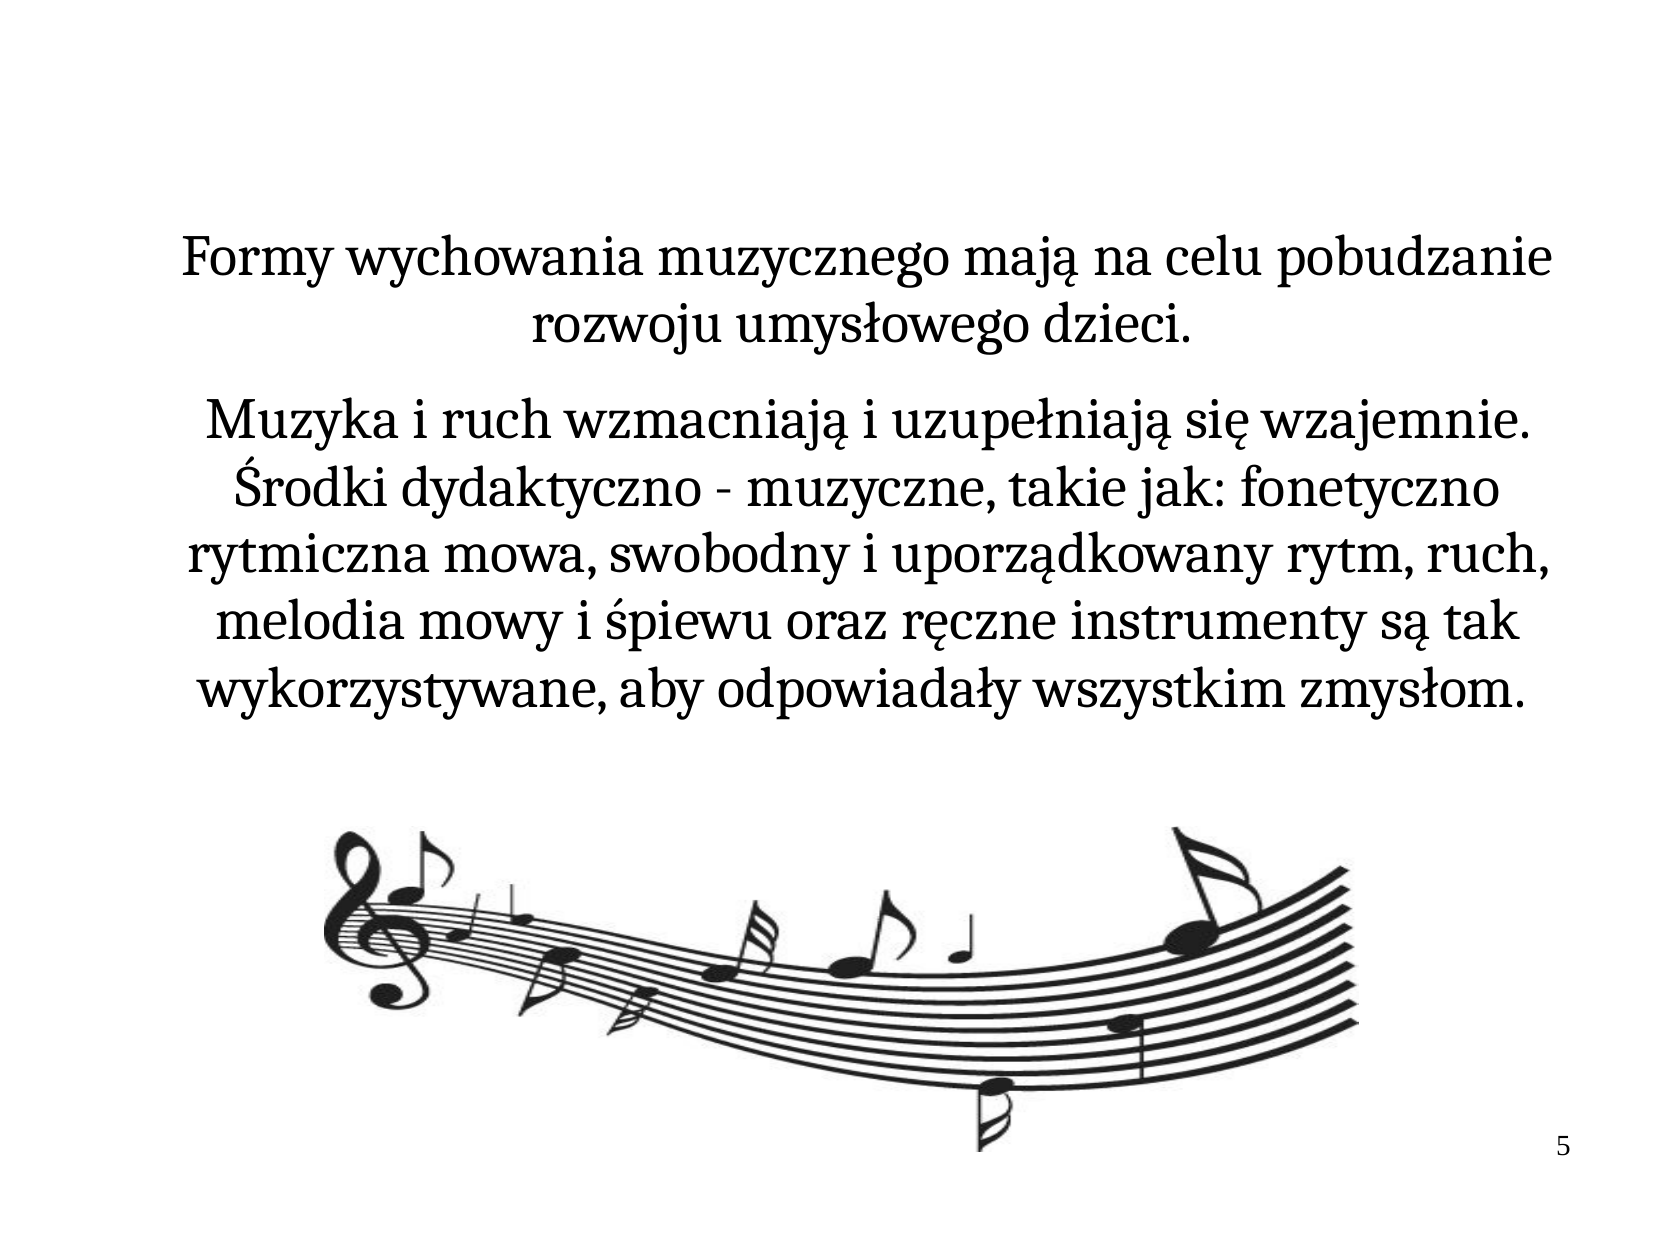

# Formy wychowania muzycznego mają na celu pobudzanie rozwoju umysłowego dzieci.
Muzyka i ruch wzmacniają i uzupełniają się wzajemnie. Środki dydaktyczno - muzyczne, takie jak: fonetyczno rytmiczna mowa, swobodny i uporządkowany rytm, ruch, melodia mowy i śpiewu oraz ręczne instrumenty są tak wykorzystywane, aby odpowiadały wszystkim zmysłom.
5